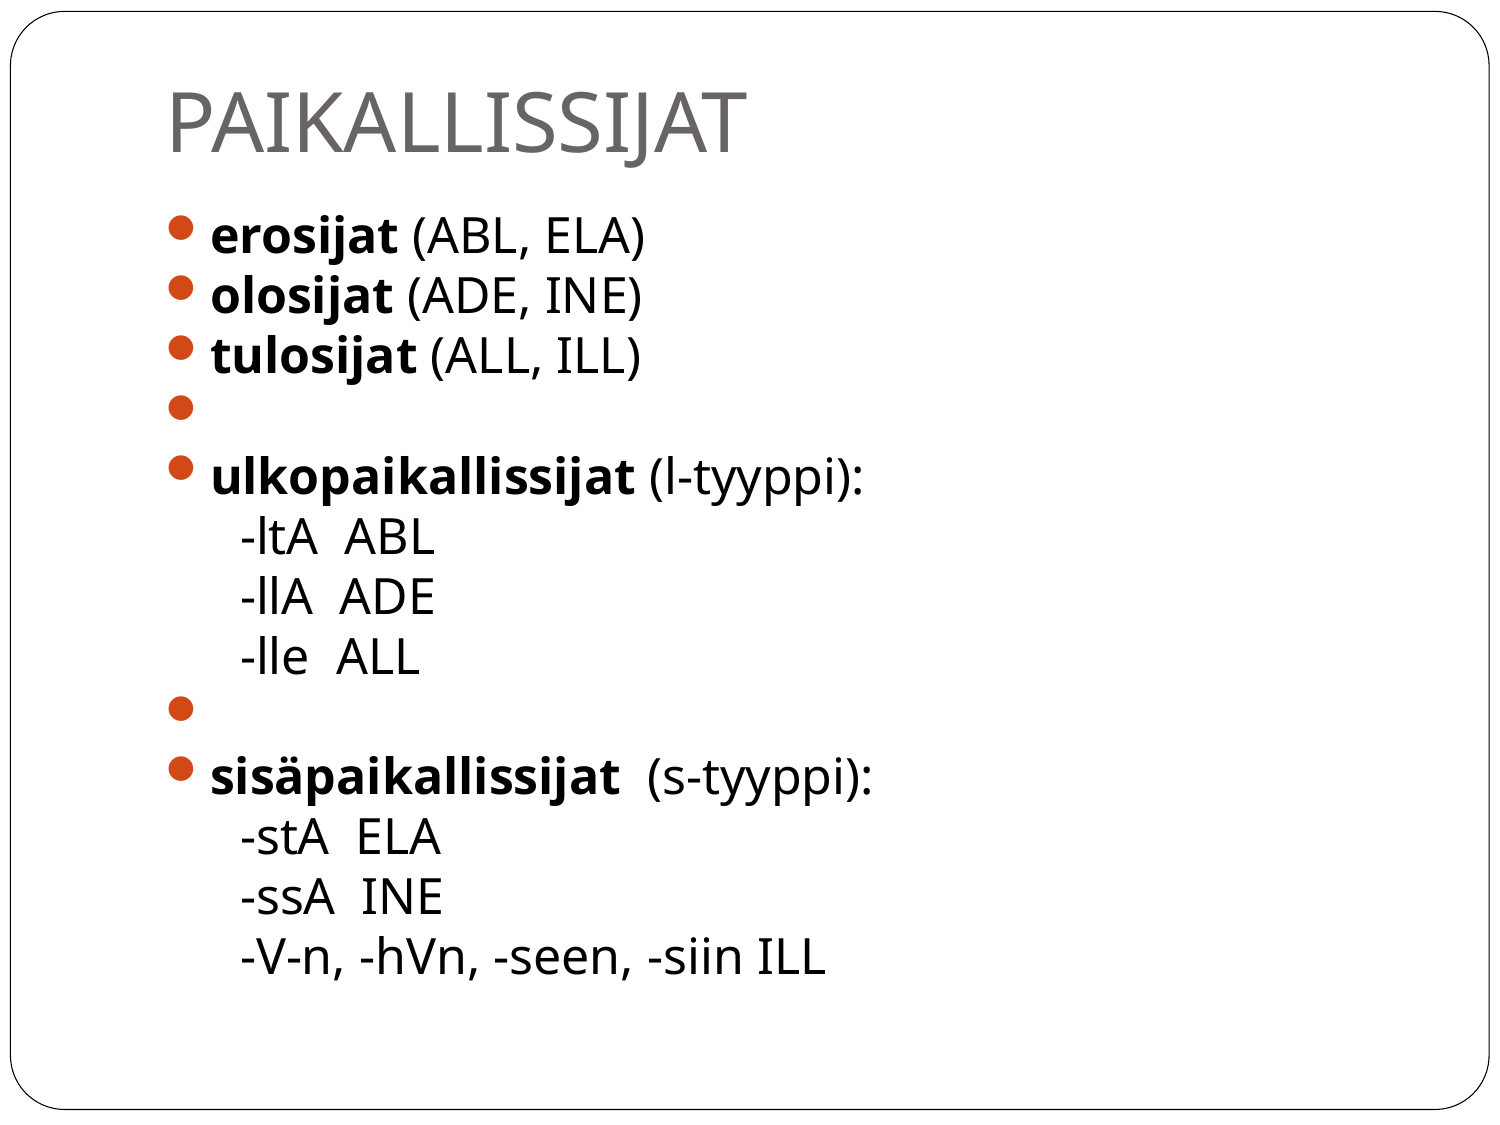

# PAIKALLISSIJAT
erosijat (ABL, ELA)
olosijat (ADE, INE)
tulosijat (ALL, ILL)
ulkopaikallissijat (l-tyyppi):
	-ltA ABL
	-llA ADE
	-lle ALL
sisäpaikallissijat (s-tyyppi):
	-stA ELA
	-ssA INE
	-V-n, -hVn, -seen, -siin ILL